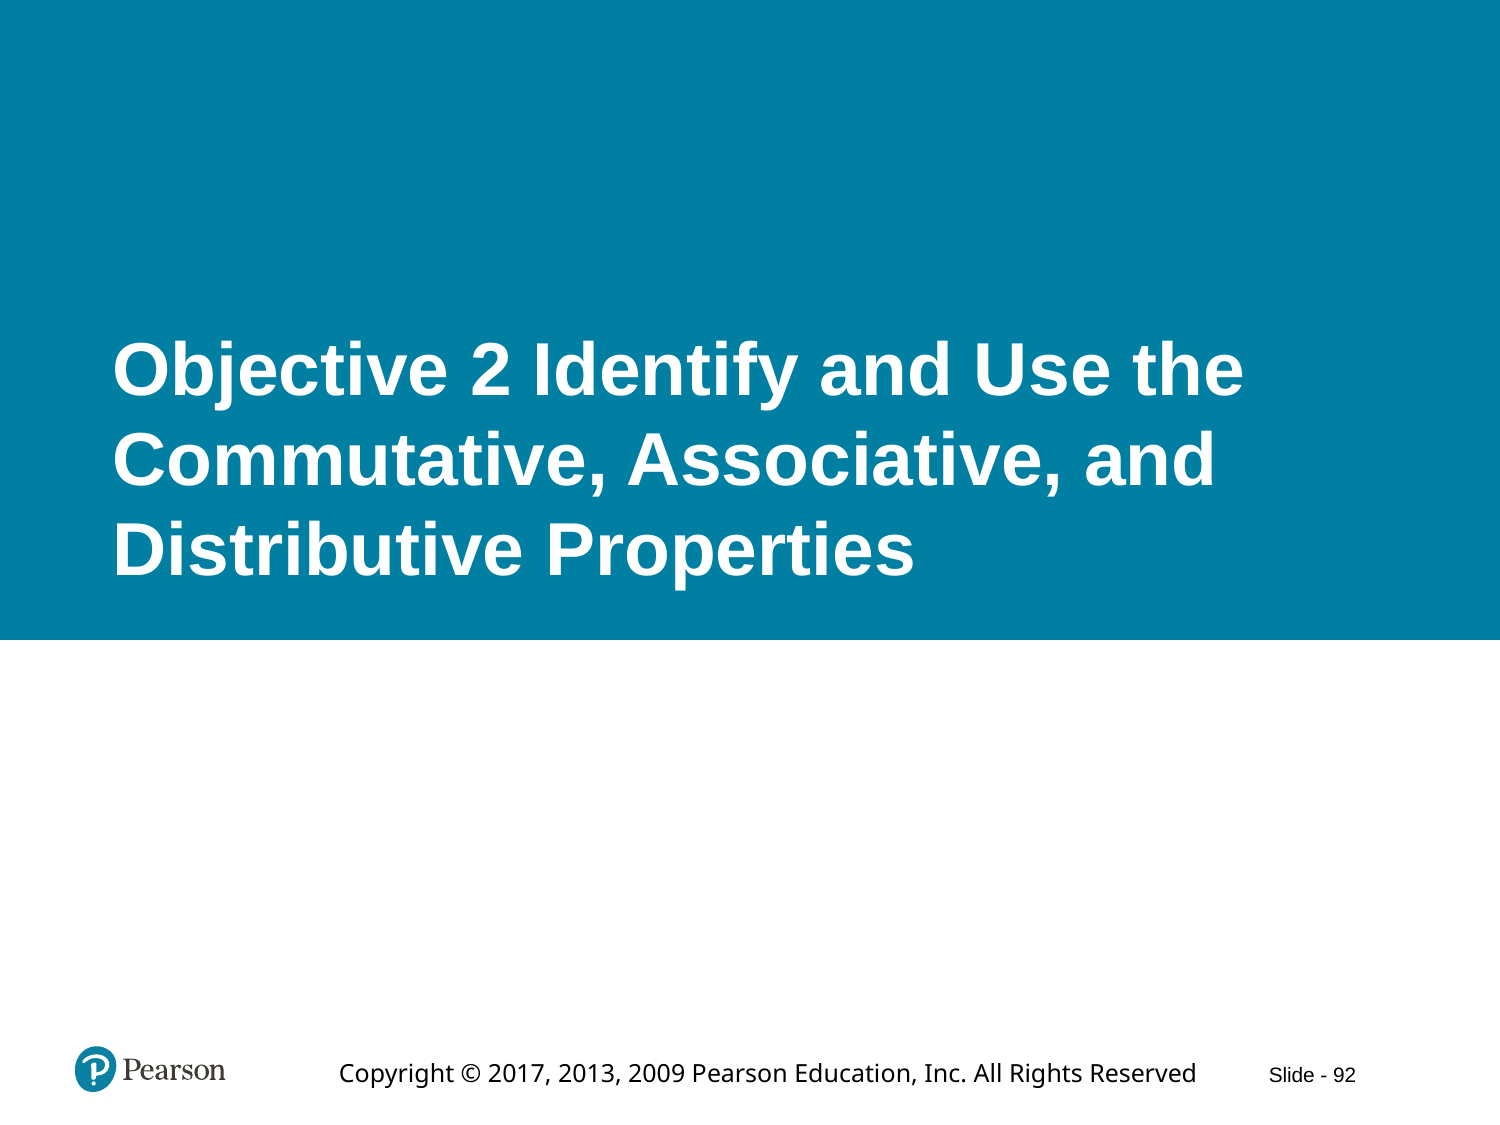

# Objective 2 Identify and Use the Commutative, Associative, and Distributive Properties